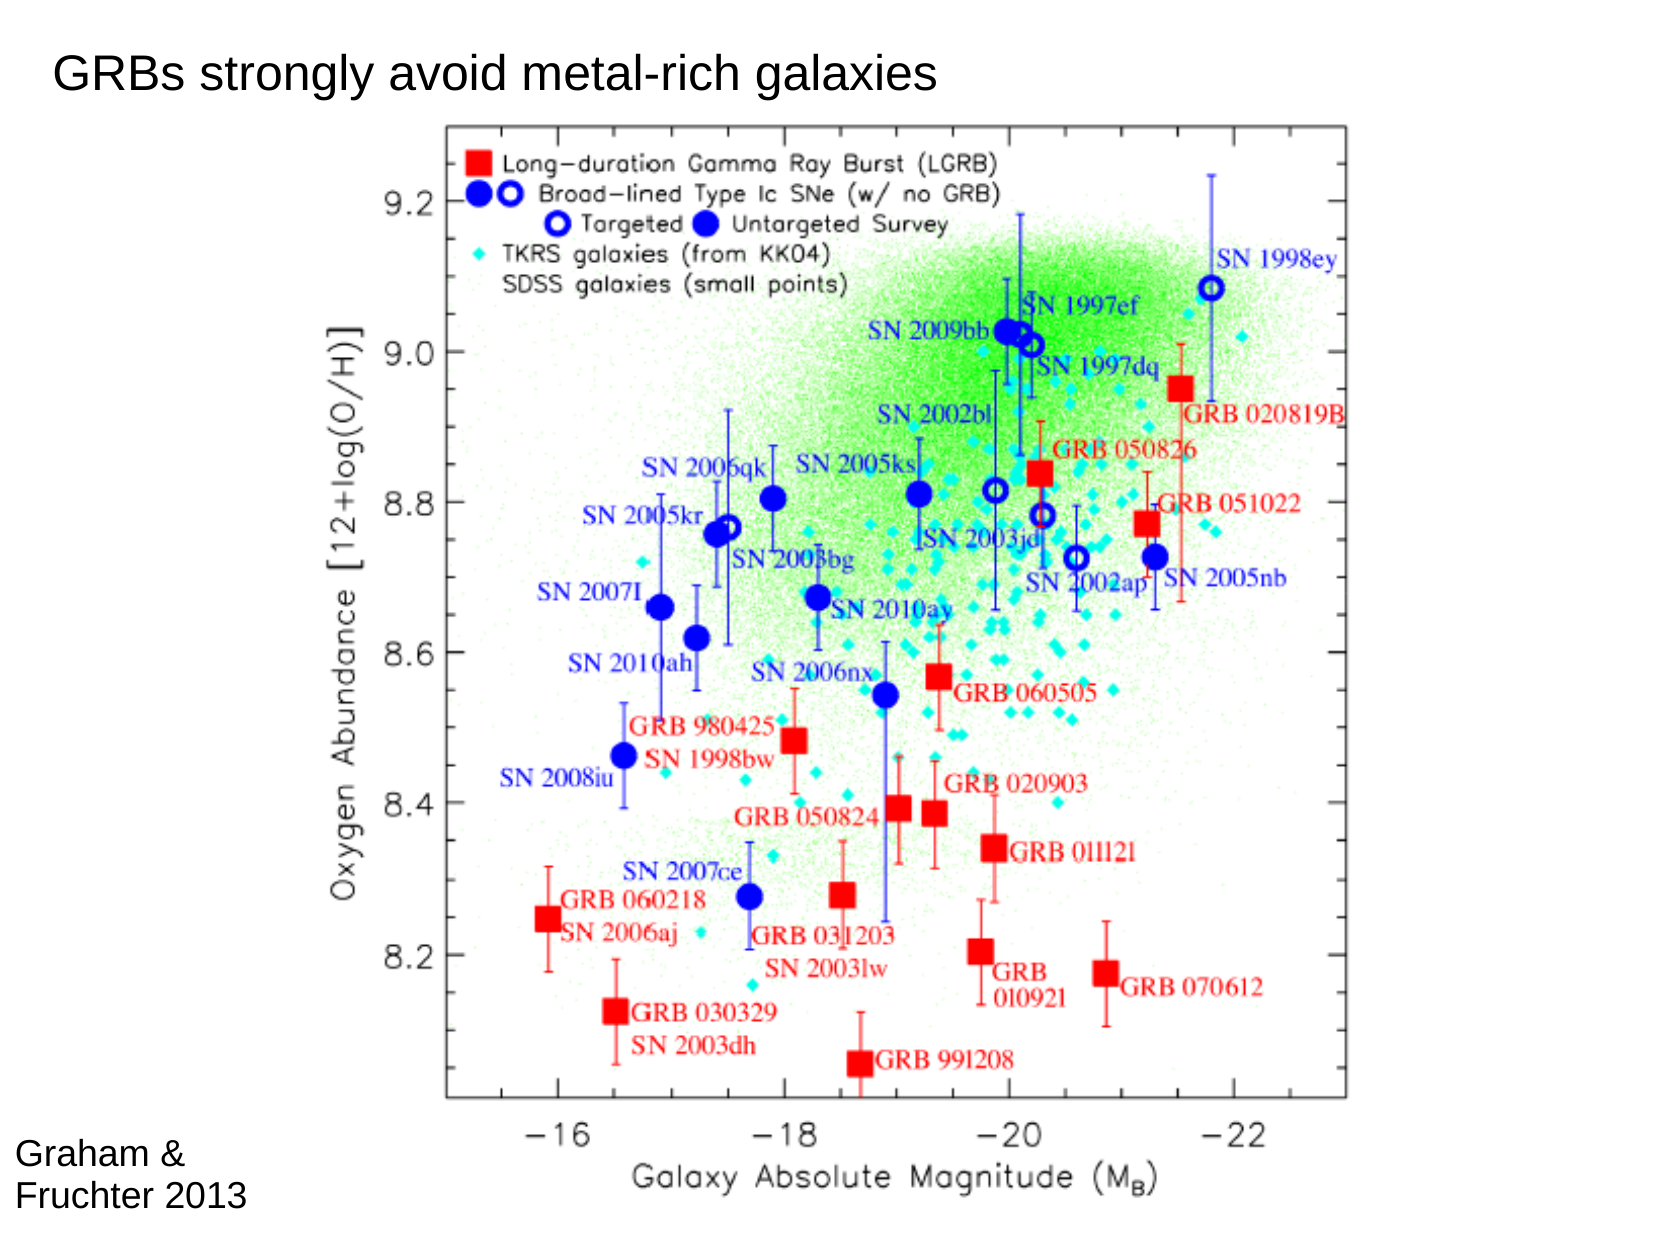

GRBs strongly avoid metal-rich galaxies
Graham & Fruchter 2013